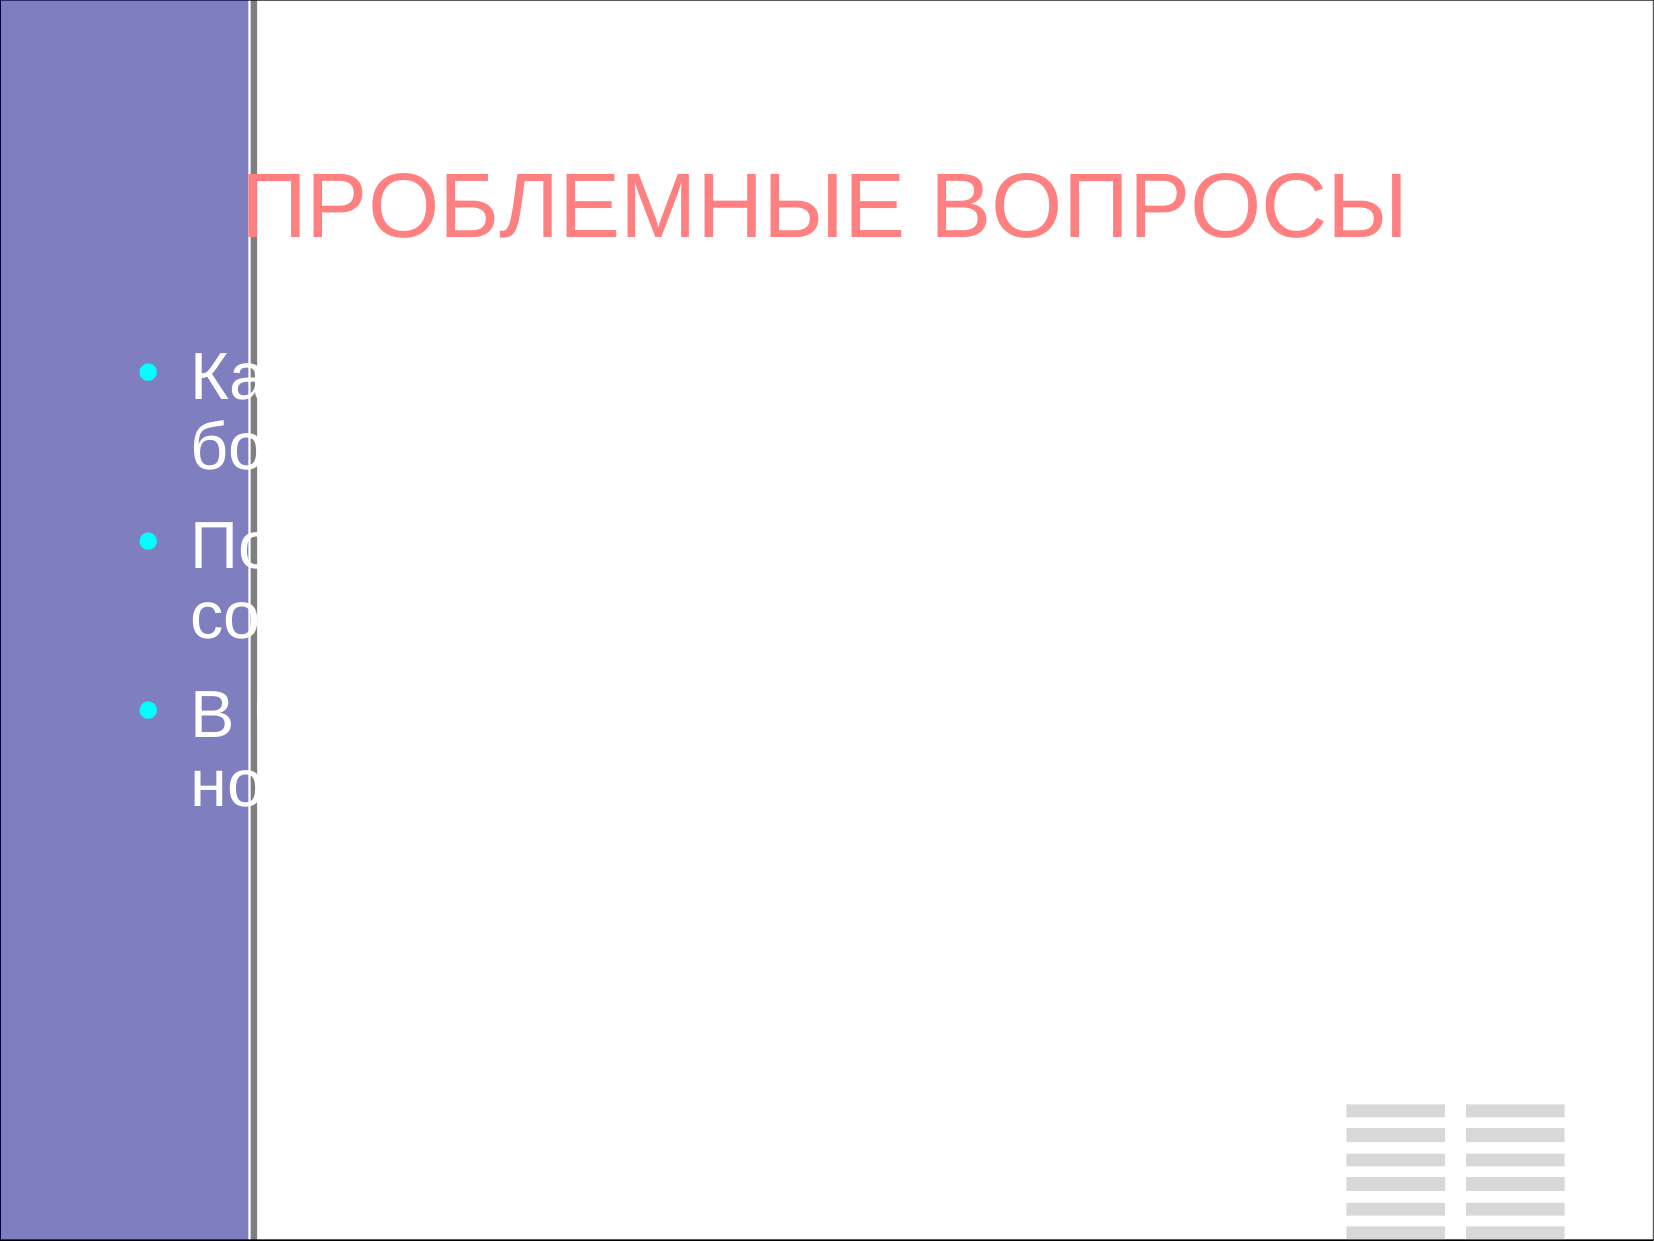

# ПРОБЛЕМНЫЕ ВОПРОСЫ
Какие компоненты компьютера требуют большего совершенства?
Почему компьютерная техника постоянно совершенствуется?
В чем основные конструктивные отличия ноутбука и стационарного компьютера?